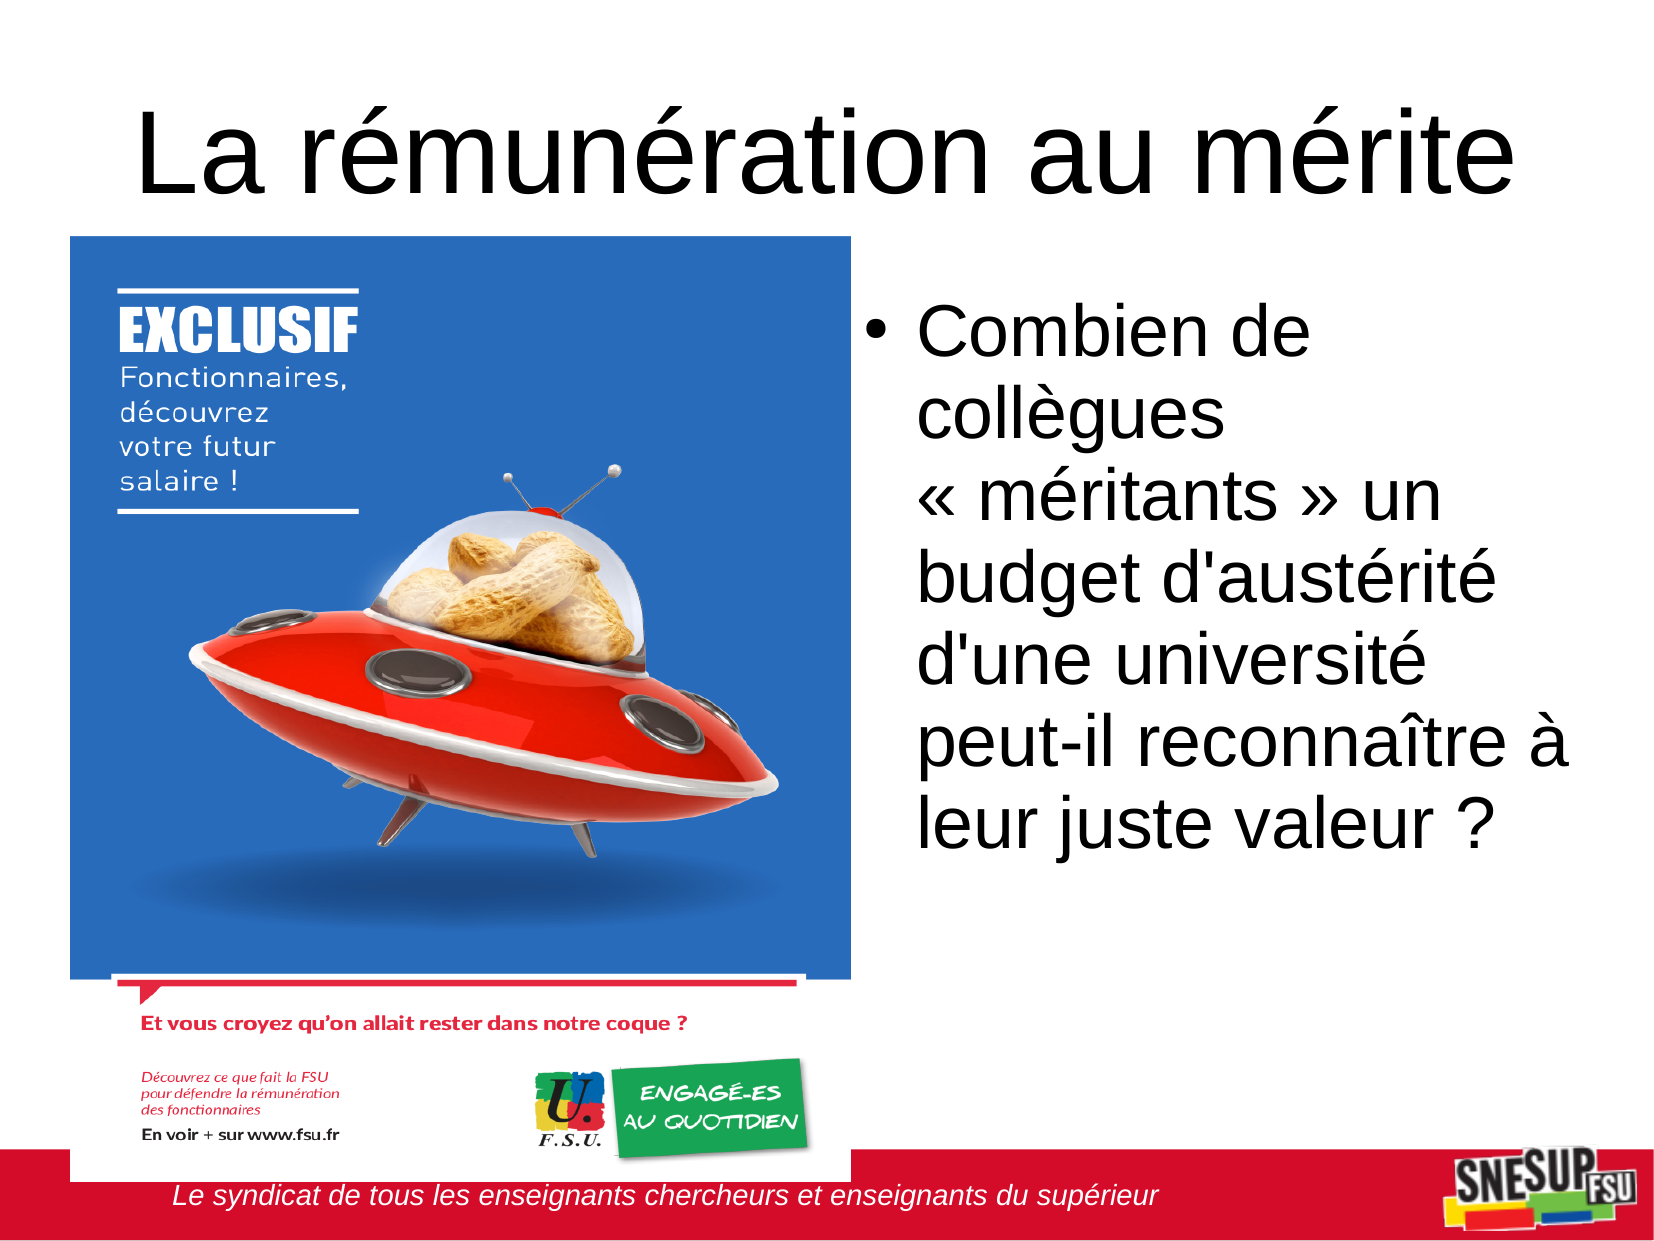

# La rémunération au mérite
Combien de collègues « méritants » un budget d'austérité d'une université peut-il reconnaître à leur juste valeur ?